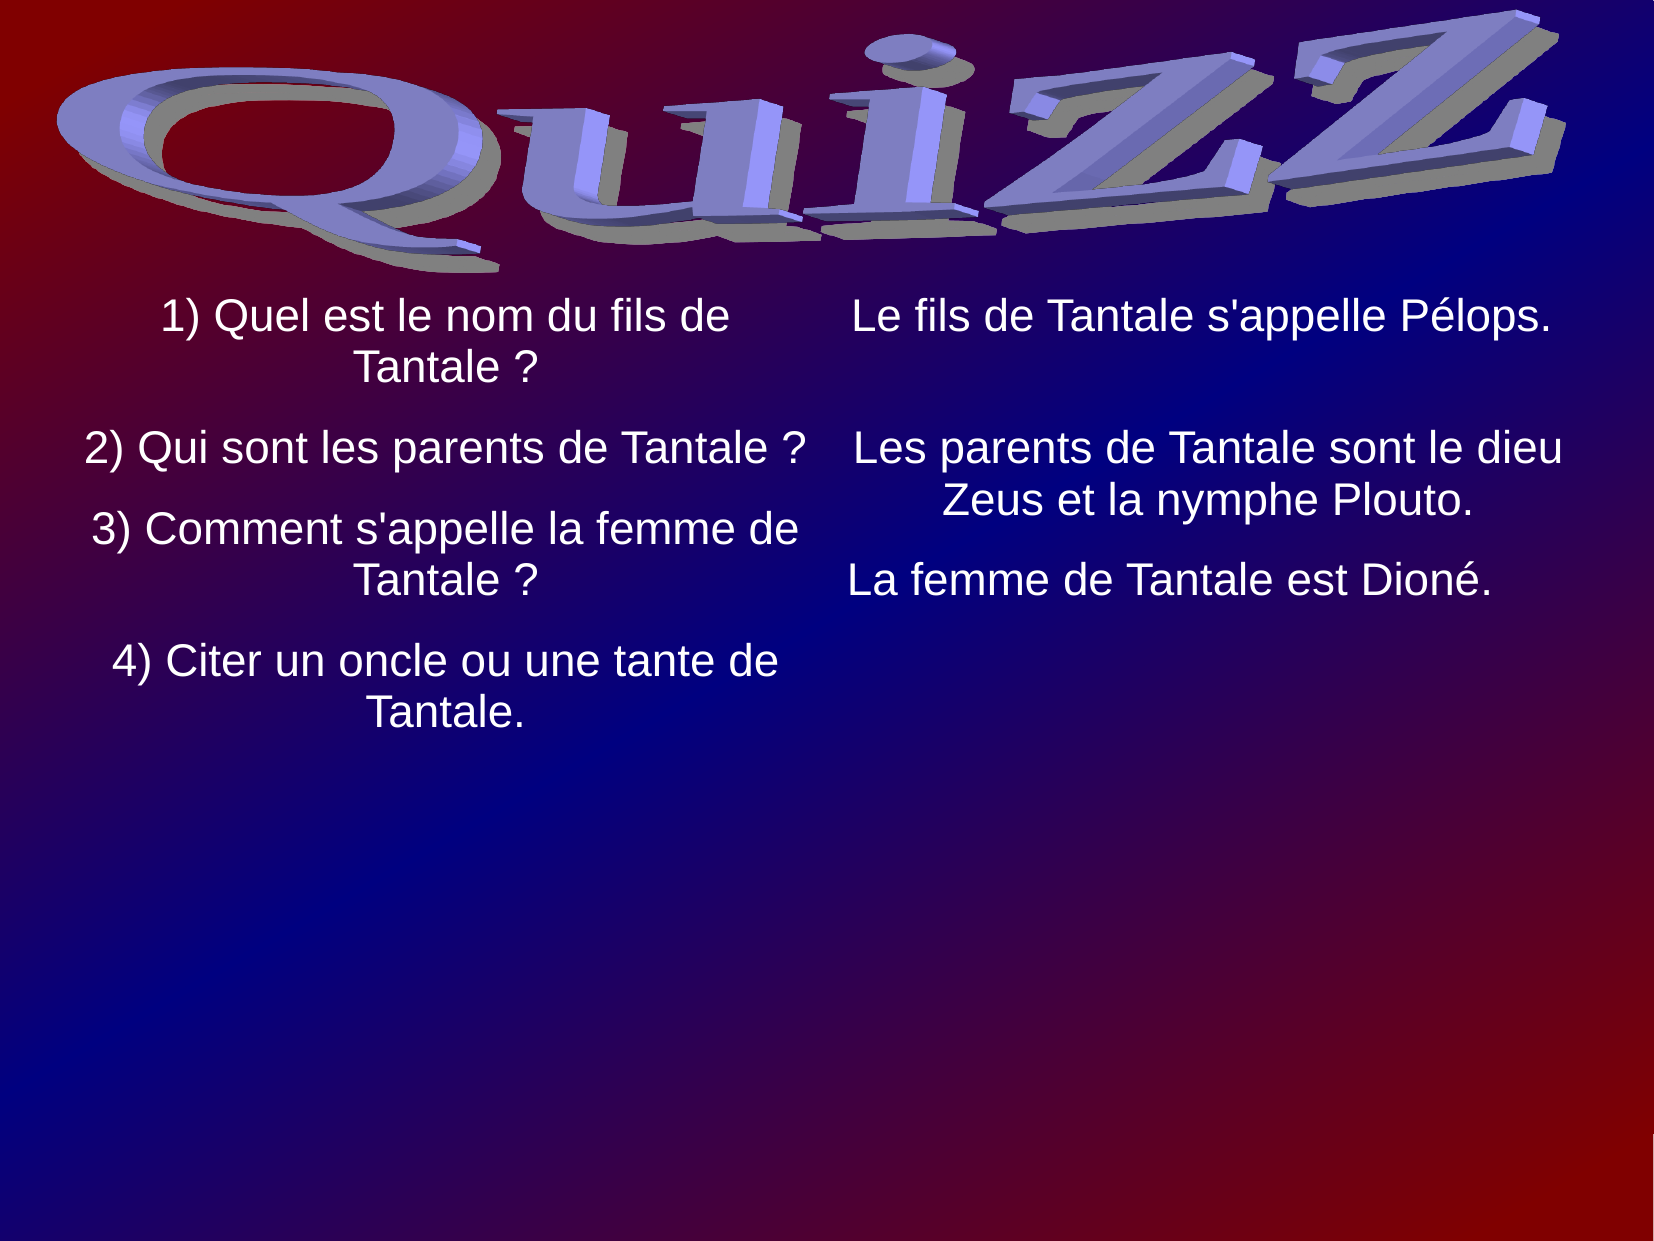

Quizz
#
1) Quel est le nom du fils de Tantale ?
2) Qui sont les parents de Tantale ?
3) Comment s'appelle la femme de Tantale ?
4) Citer un oncle ou une tante de Tantale.
Le fils de Tantale s'appelle Pélops.
Les parents de Tantale sont le dieu Zeus et la nymphe Plouto.
La femme de Tantale est Dioné.